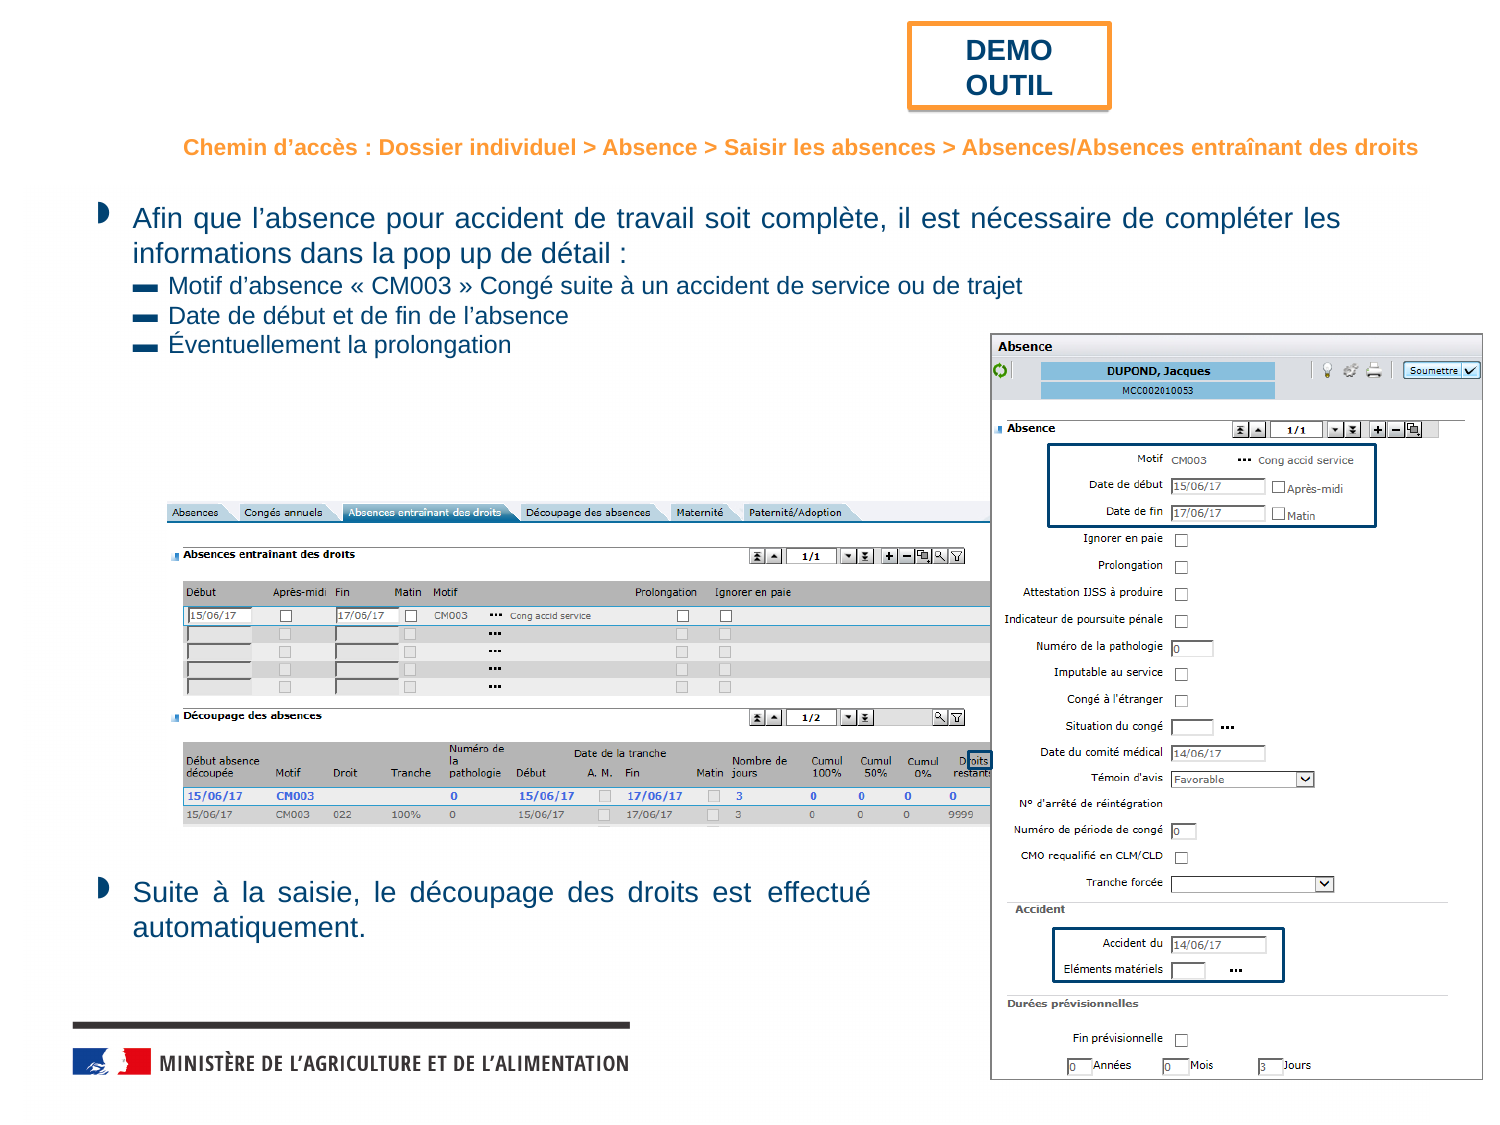

DEMO OUTIL
Chemin d’accès : Dossier individuel > Absence > Saisir les absences > Absences/Absences entraînant des droits
Afin que l’absence pour accident de travail soit complète, il est nécessaire de compléter les informations dans la pop up de détail :
Motif d’absence « CM003 » Congé suite à un accident de service ou de trajet
Date de début et de fin de l’absence
Éventuellement la prolongation
Suite à la saisie, le découpage des droits est 	effectué automatiquement.